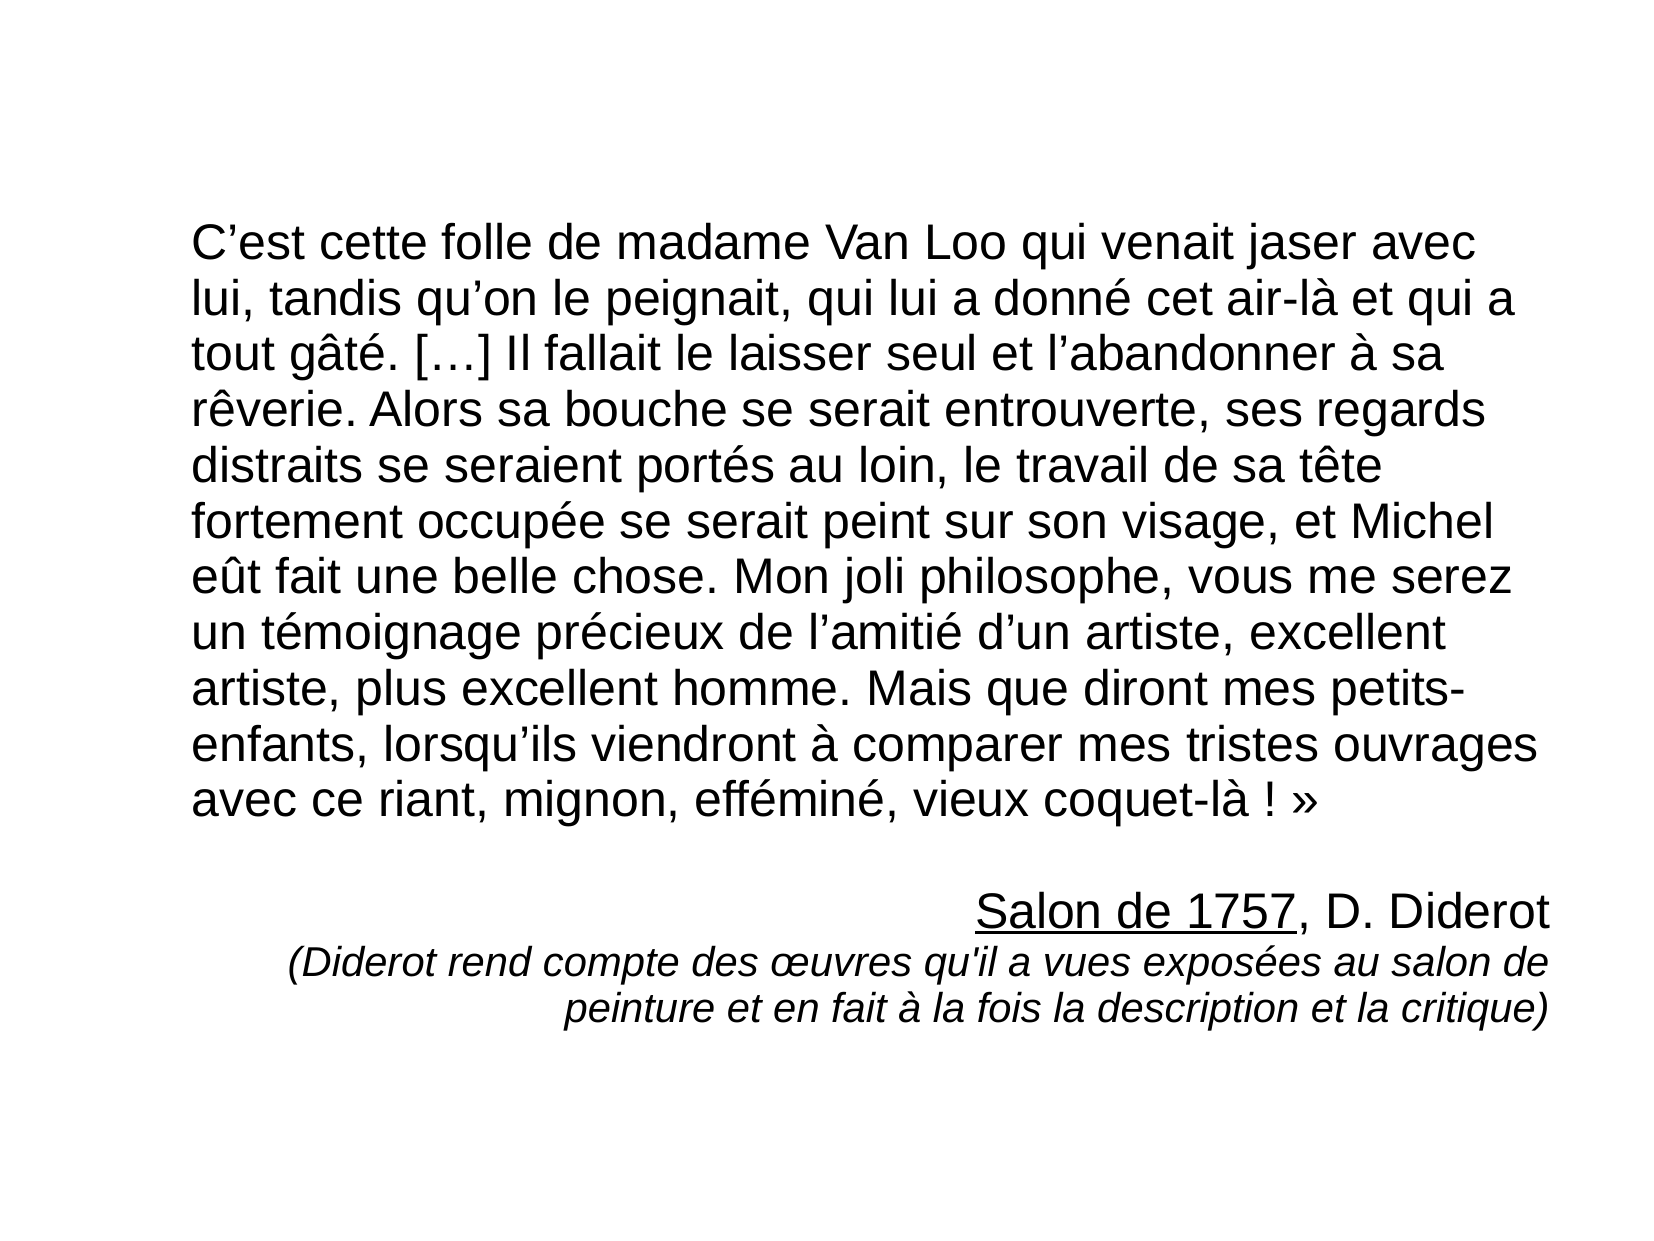

C’est cette folle de madame Van Loo qui venait jaser avec lui, tandis qu’on le peignait, qui lui a donné cet air-là et qui a tout gâté. […] Il fallait le laisser seul et l’abandonner à sa rêverie. Alors sa bouche se serait entrouverte, ses regards distraits se seraient portés au loin, le travail de sa tête fortement occupée se serait peint sur son visage, et Michel eût fait une belle chose. Mon joli philosophe, vous me serez un témoignage précieux de l’amitié d’un artiste, excellent artiste, plus excellent homme. Mais que diront mes petits-enfants, lorsqu’ils viendront à comparer mes tristes ouvrages avec ce riant, mignon, efféminé, vieux coquet-là ! »
Salon de 1757, D. Diderot
(Diderot rend compte des œuvres qu'il a vues exposées au salon de peinture et en fait à la fois la description et la critique)